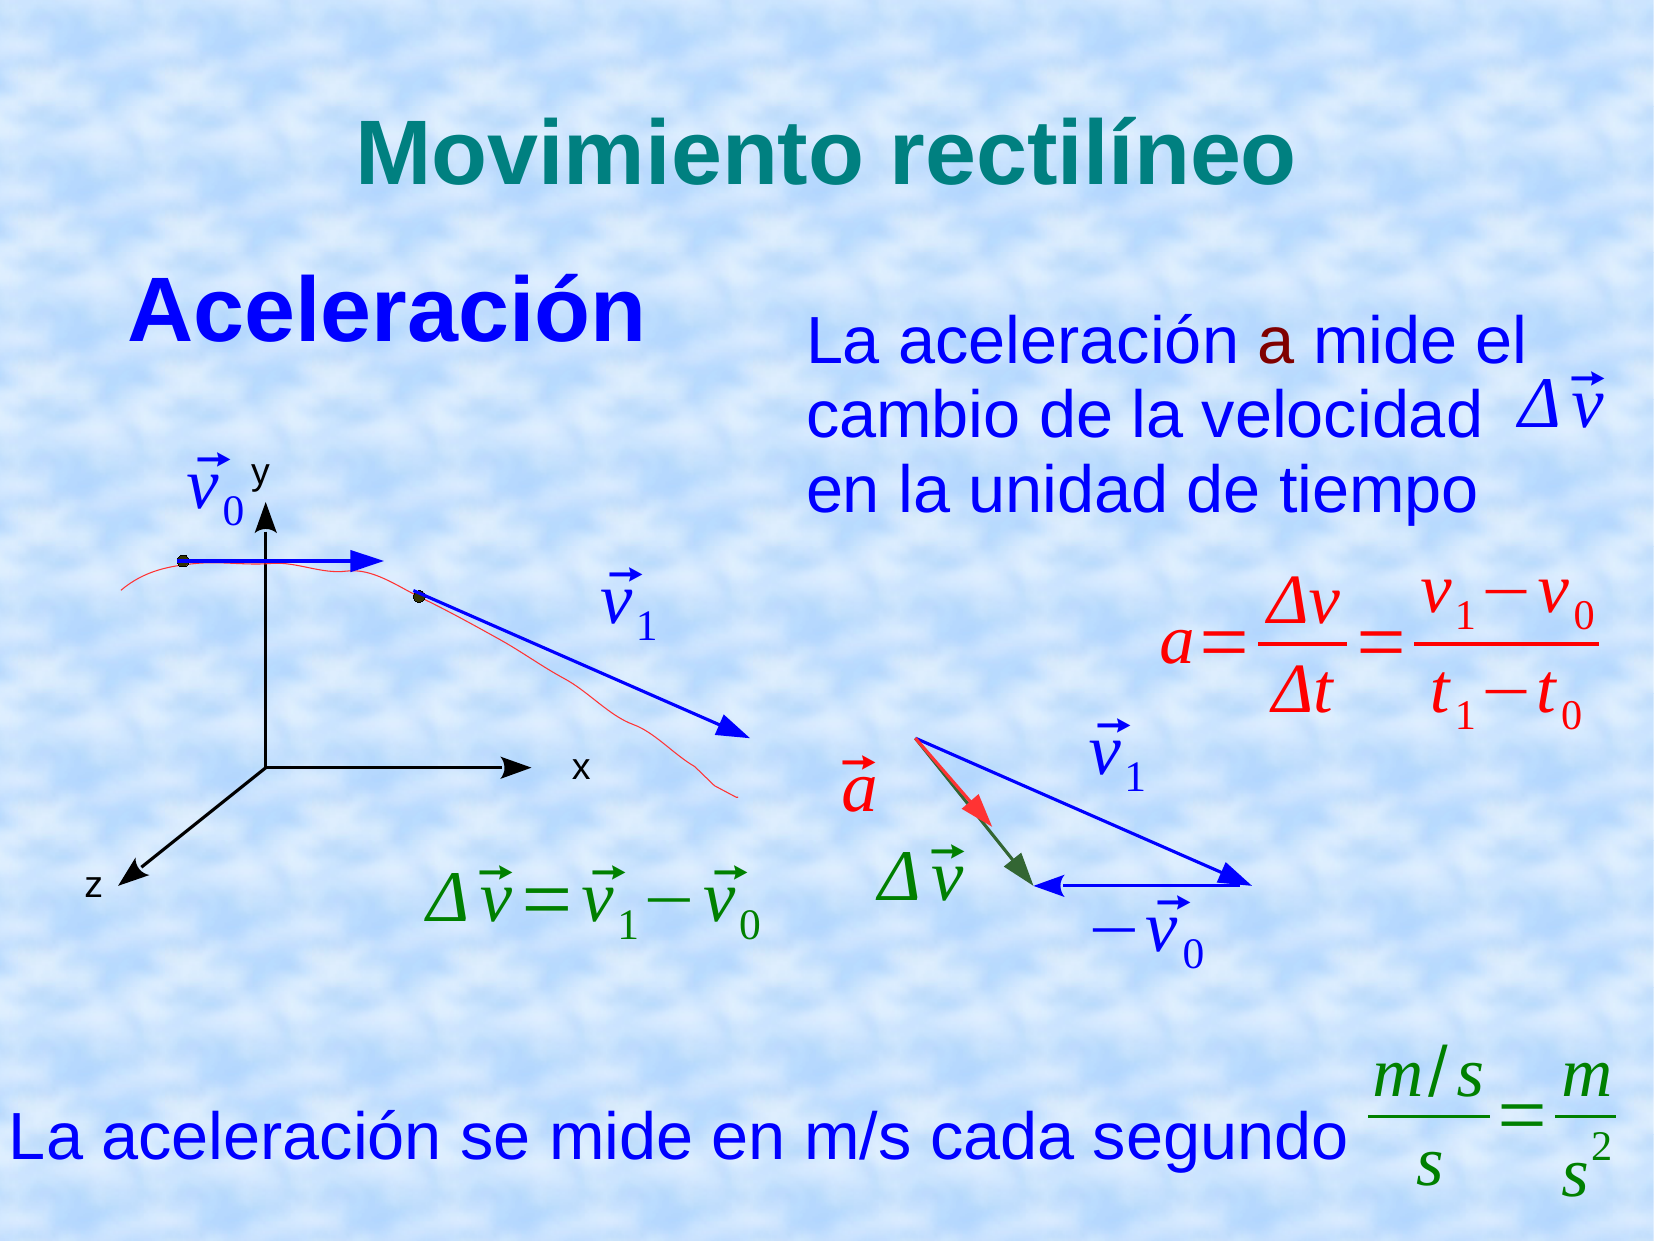

# Movimiento rectilíneo
Aceleración
La aceleración a mide el cambio de la velocidad en la unidad de tiempo
y
x
z
La aceleración se mide en m/s cada segundo
la relación entre ω y el periodo T es
ω = 2π/T
la relación entre ω y el periodo T es
ω = 2π/T
la relación entre ω y el periodo T es
ω = 2π/T